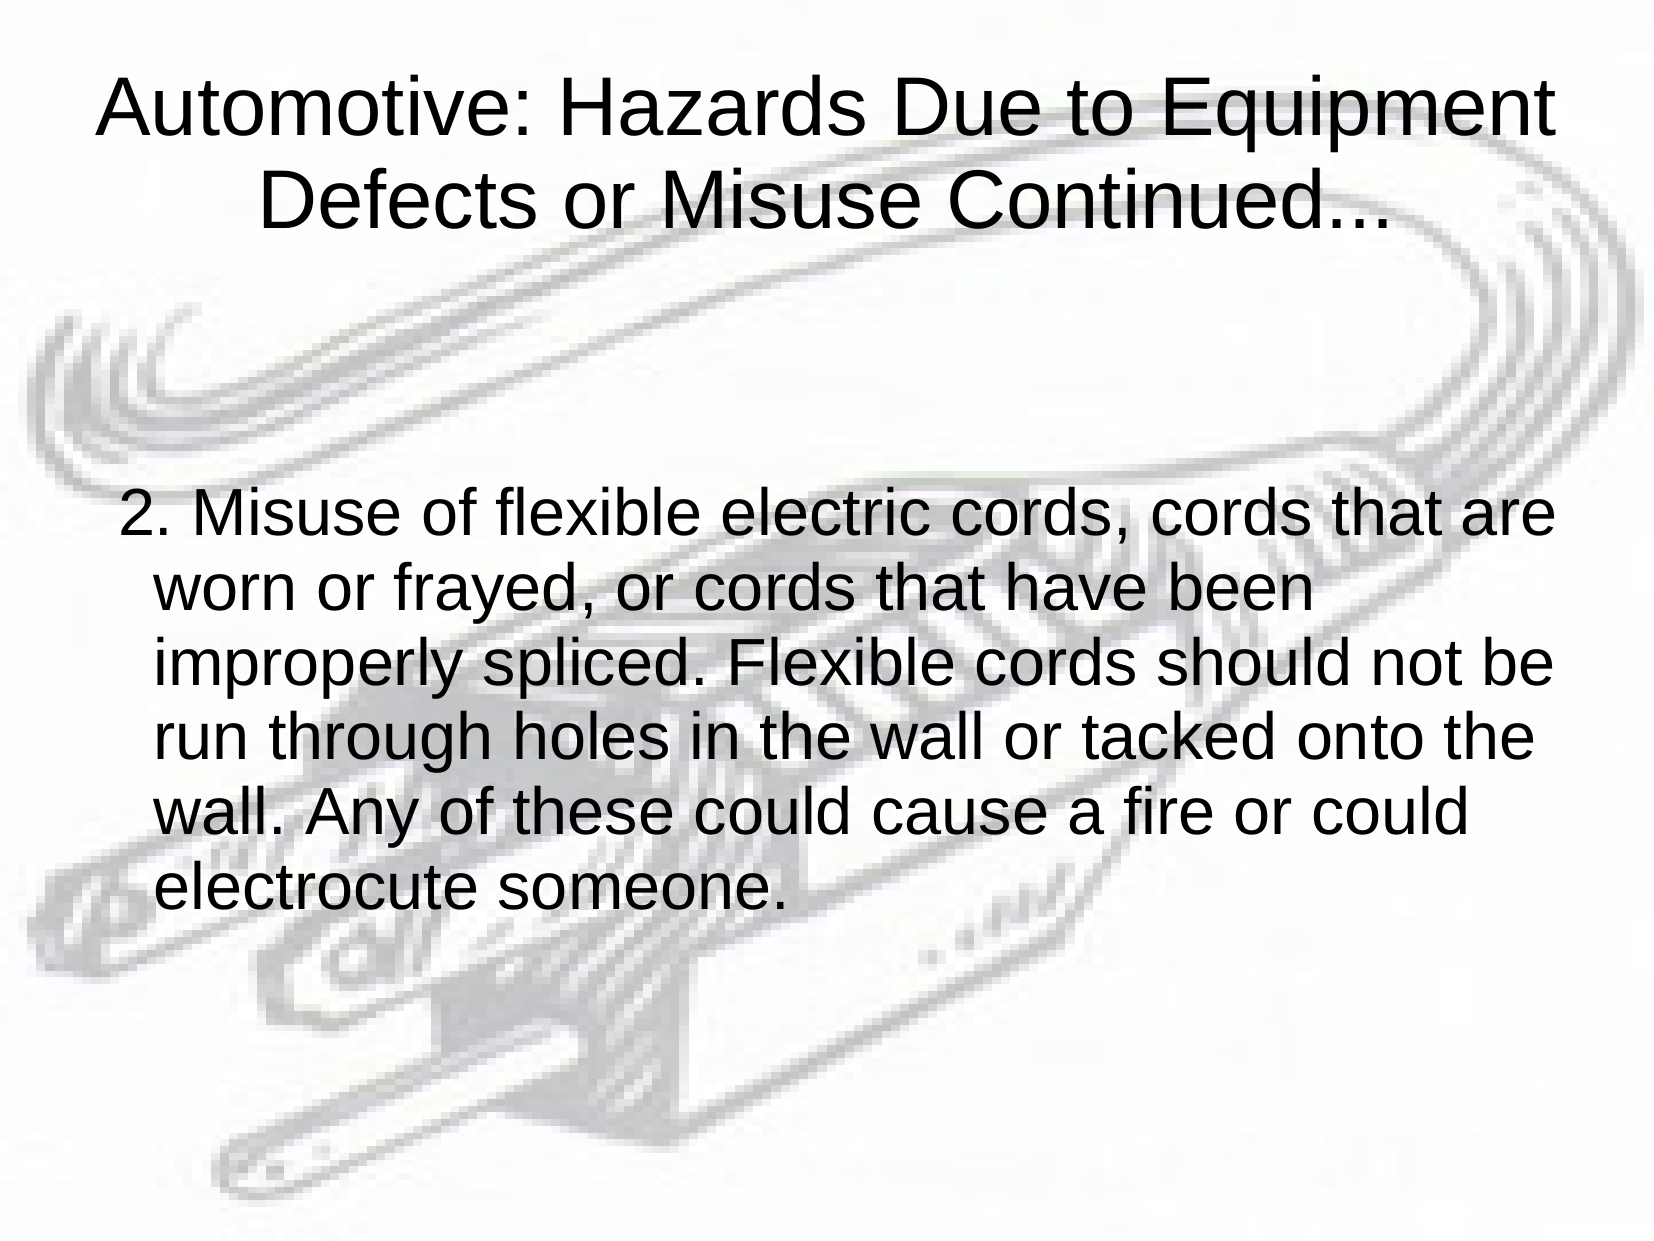

# Automotive: Hazards Due to Equipment Defects or Misuse Continued...
2. Misuse of flexible electric cords, cords that are worn or frayed, or cords that have been improperly spliced. Flexible cords should not be run through holes in the wall or tacked onto the wall. Any of these could cause a fire or could electrocute someone.